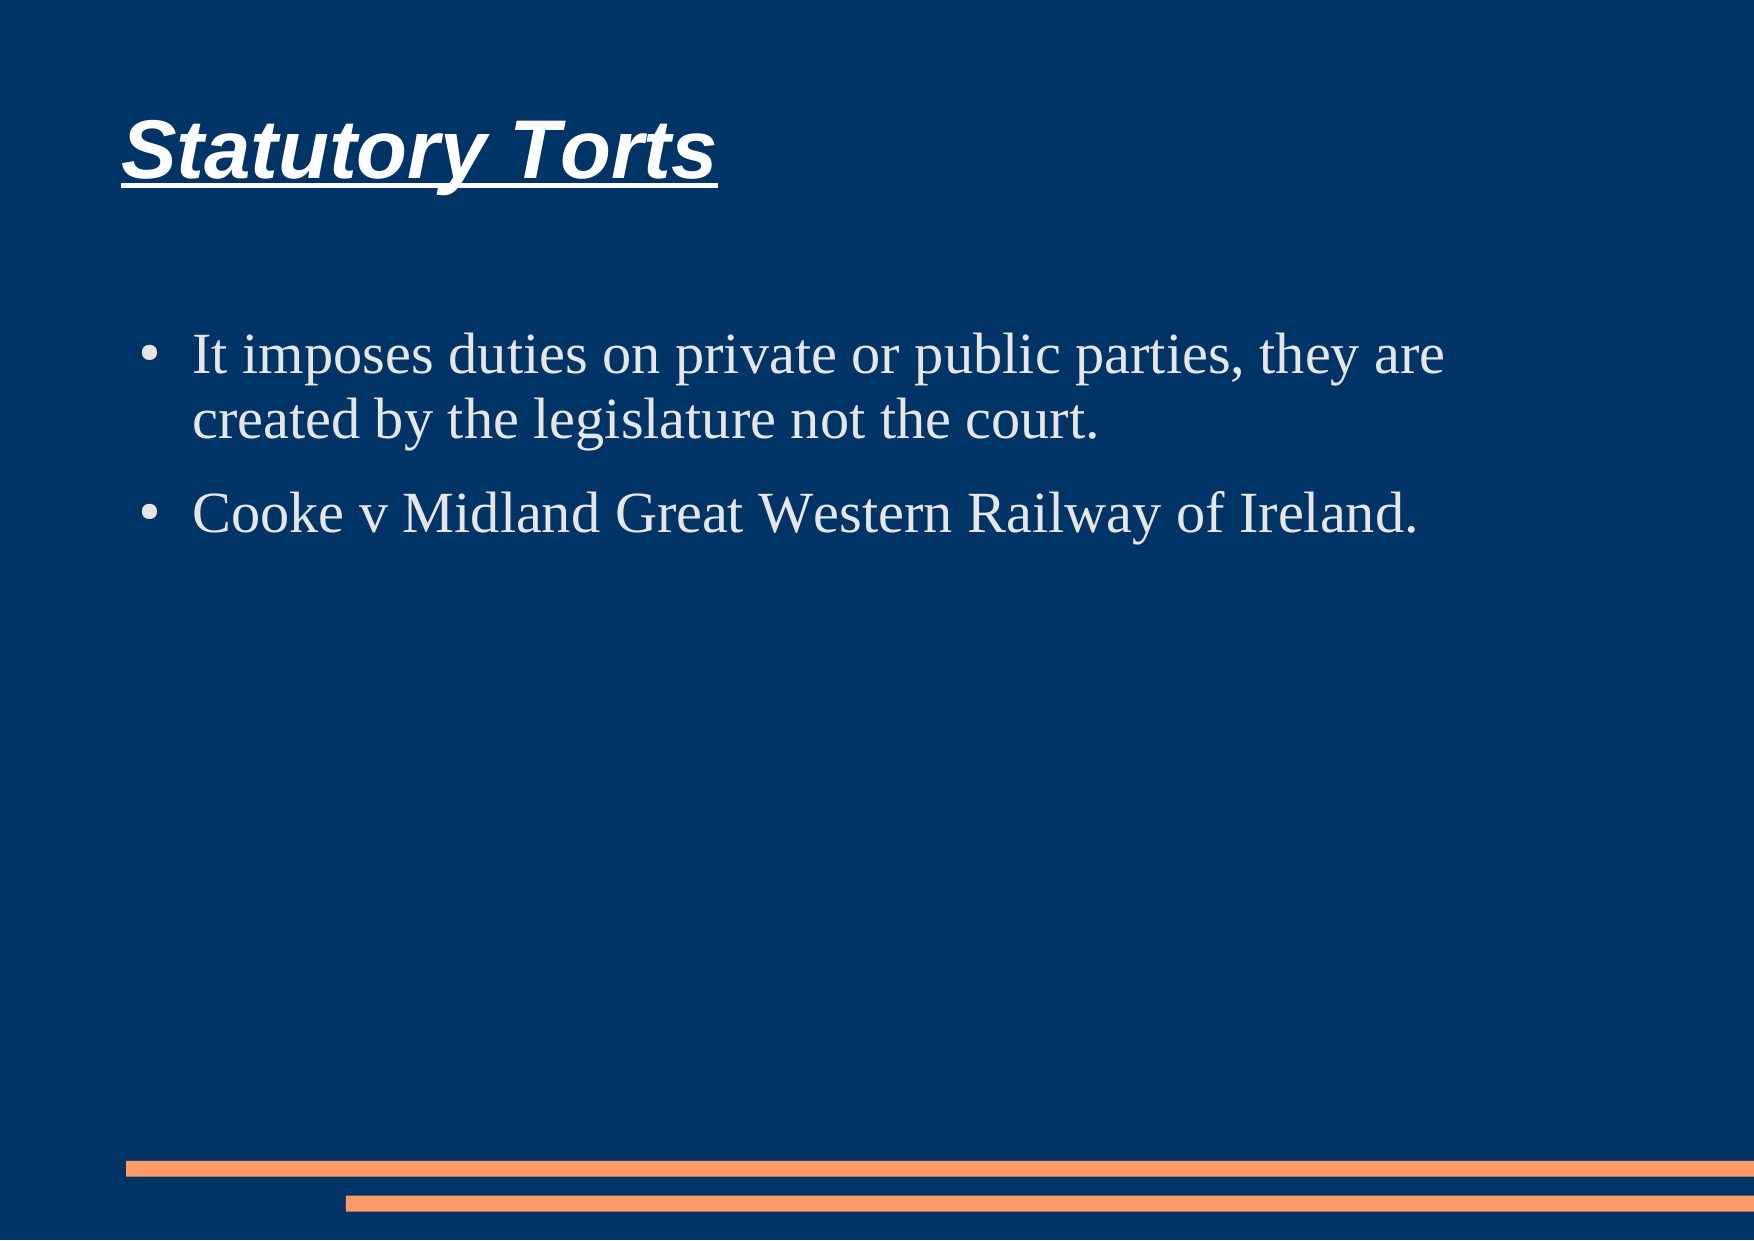

# Statutory Torts
It imposes duties on private or public parties, they are created by the legislature not the court.
Cooke v Midland Great Western Railway of Ireland.